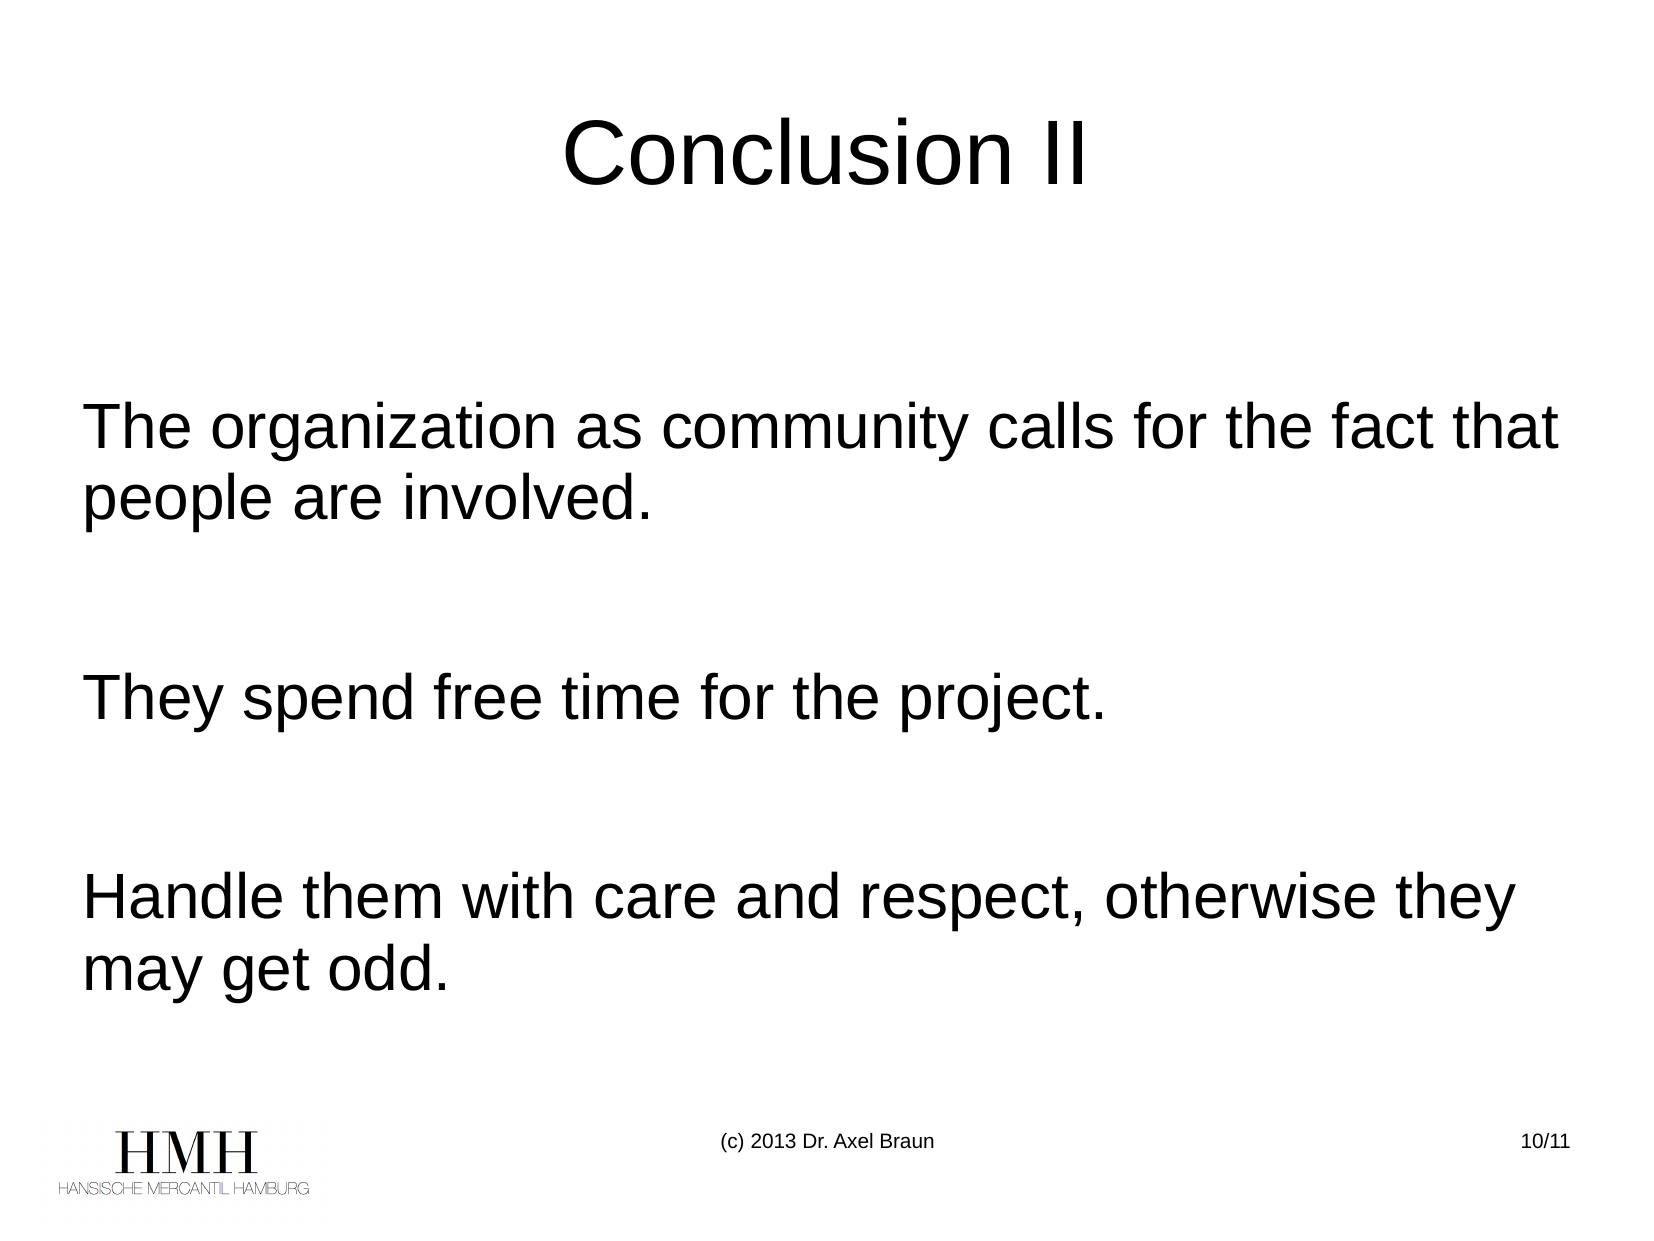

# Conclusion II
The organization as community calls for the fact that people are involved.
They spend free time for the project.
Handle them with care and respect, otherwise they may get odd.
(c) 2013 Dr. Axel Braun
10